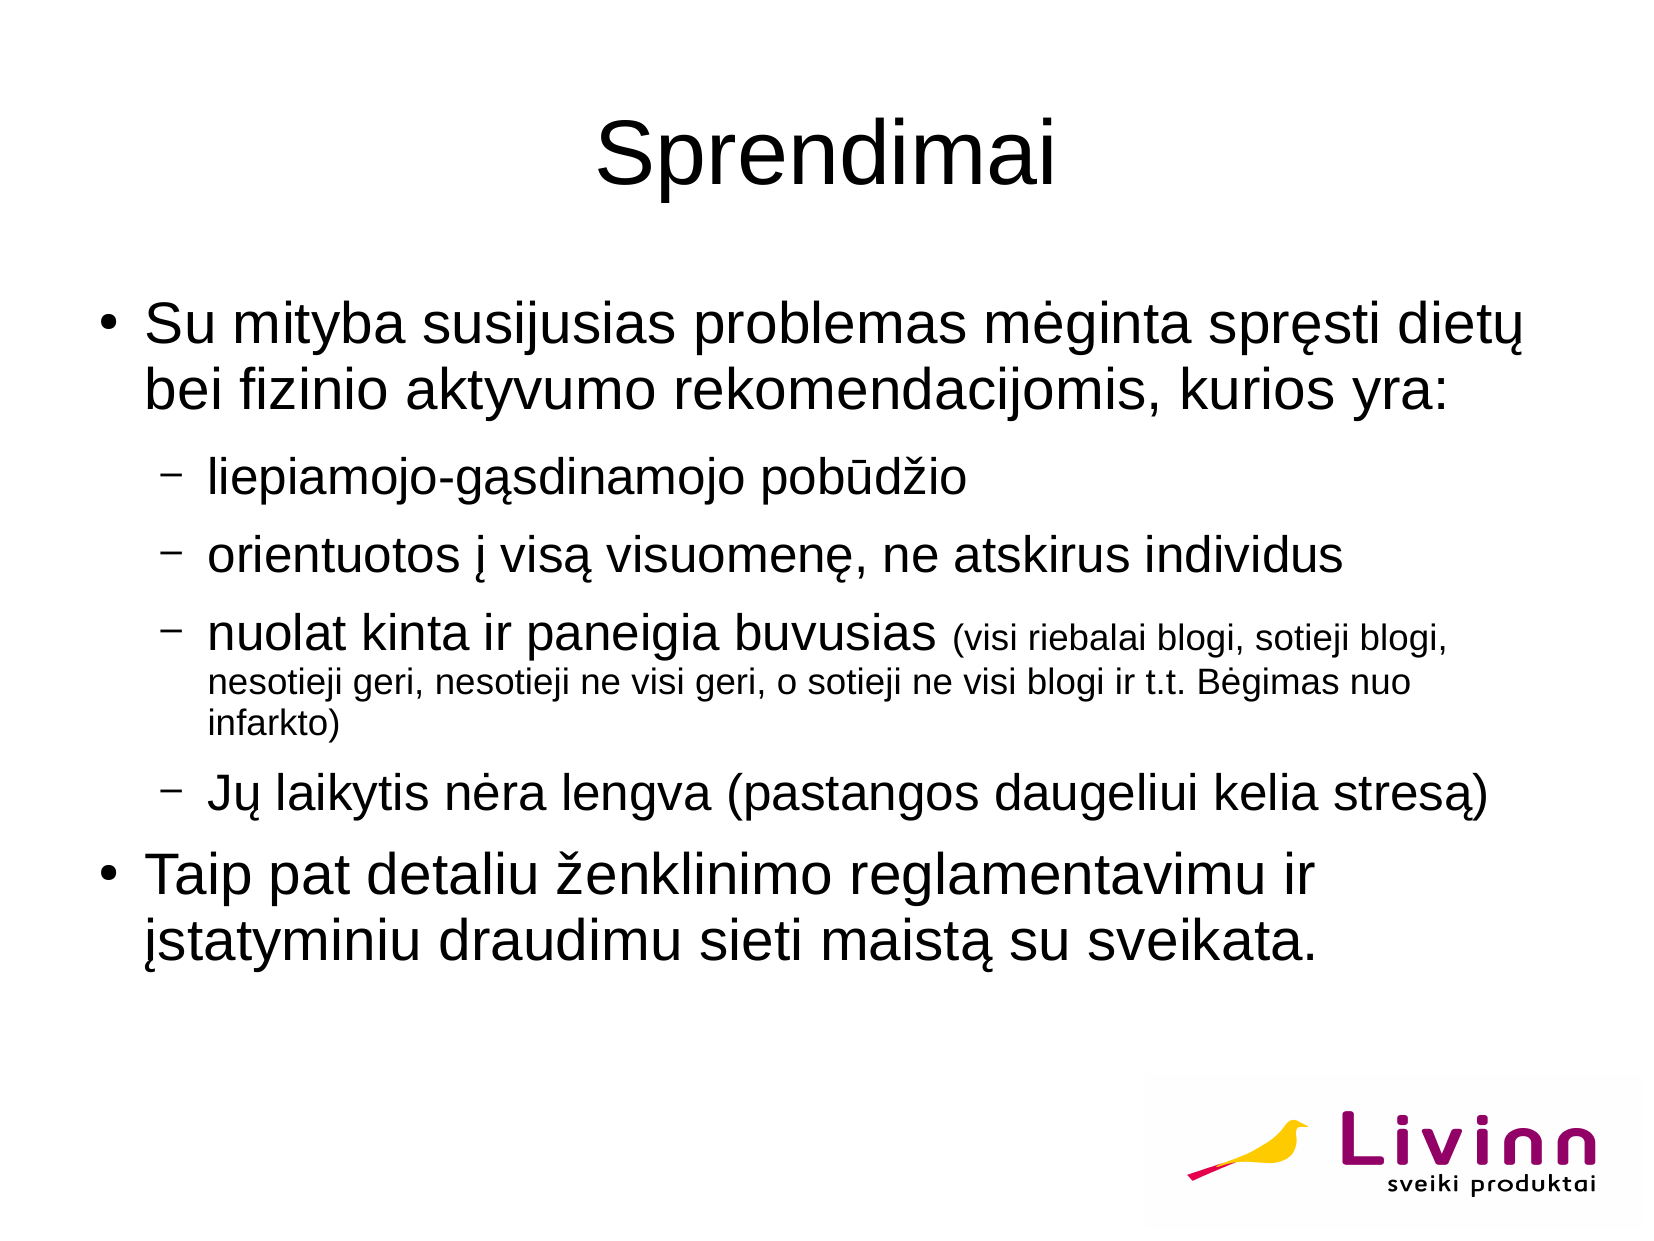

# Sprendimai
Su mityba susijusias problemas mėginta spręsti dietų bei fizinio aktyvumo rekomendacijomis, kurios yra:
liepiamojo-gąsdinamojo pobūdžio
orientuotos į visą visuomenę, ne atskirus individus
nuolat kinta ir paneigia buvusias (visi riebalai blogi, sotieji blogi, nesotieji geri, nesotieji ne visi geri, o sotieji ne visi blogi ir t.t. Bėgimas nuo infarkto)
Jų laikytis nėra lengva (pastangos daugeliui kelia stresą)
Taip pat detaliu ženklinimo reglamentavimu ir įstatyminiu draudimu sieti maistą su sveikata.